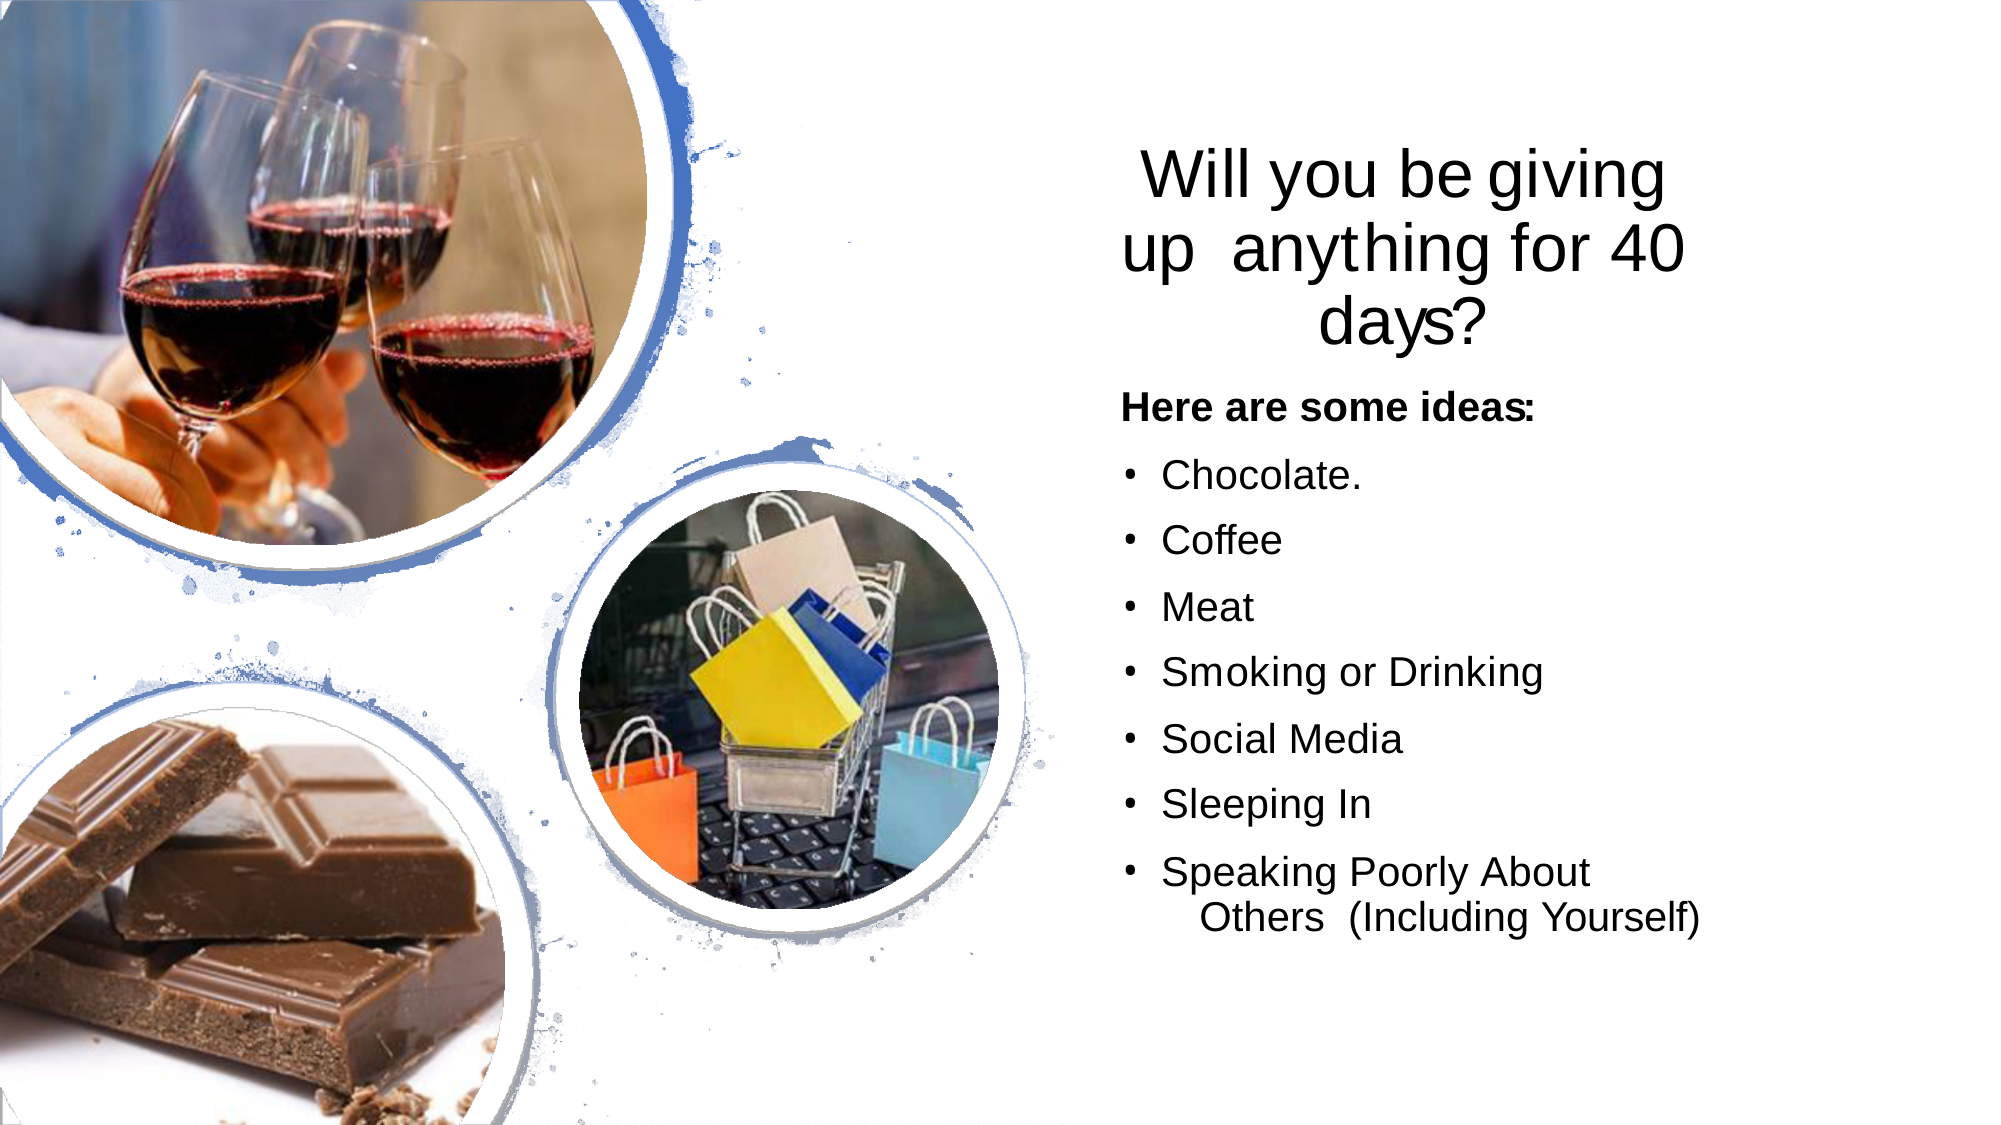

# Will you be giving up anything for 40 days?
Here are some ideas:
Chocolate.
Coffee
Meat
Smoking or Drinking
Social Media
Sleeping In
Speaking Poorly About Others (Including Yourself)